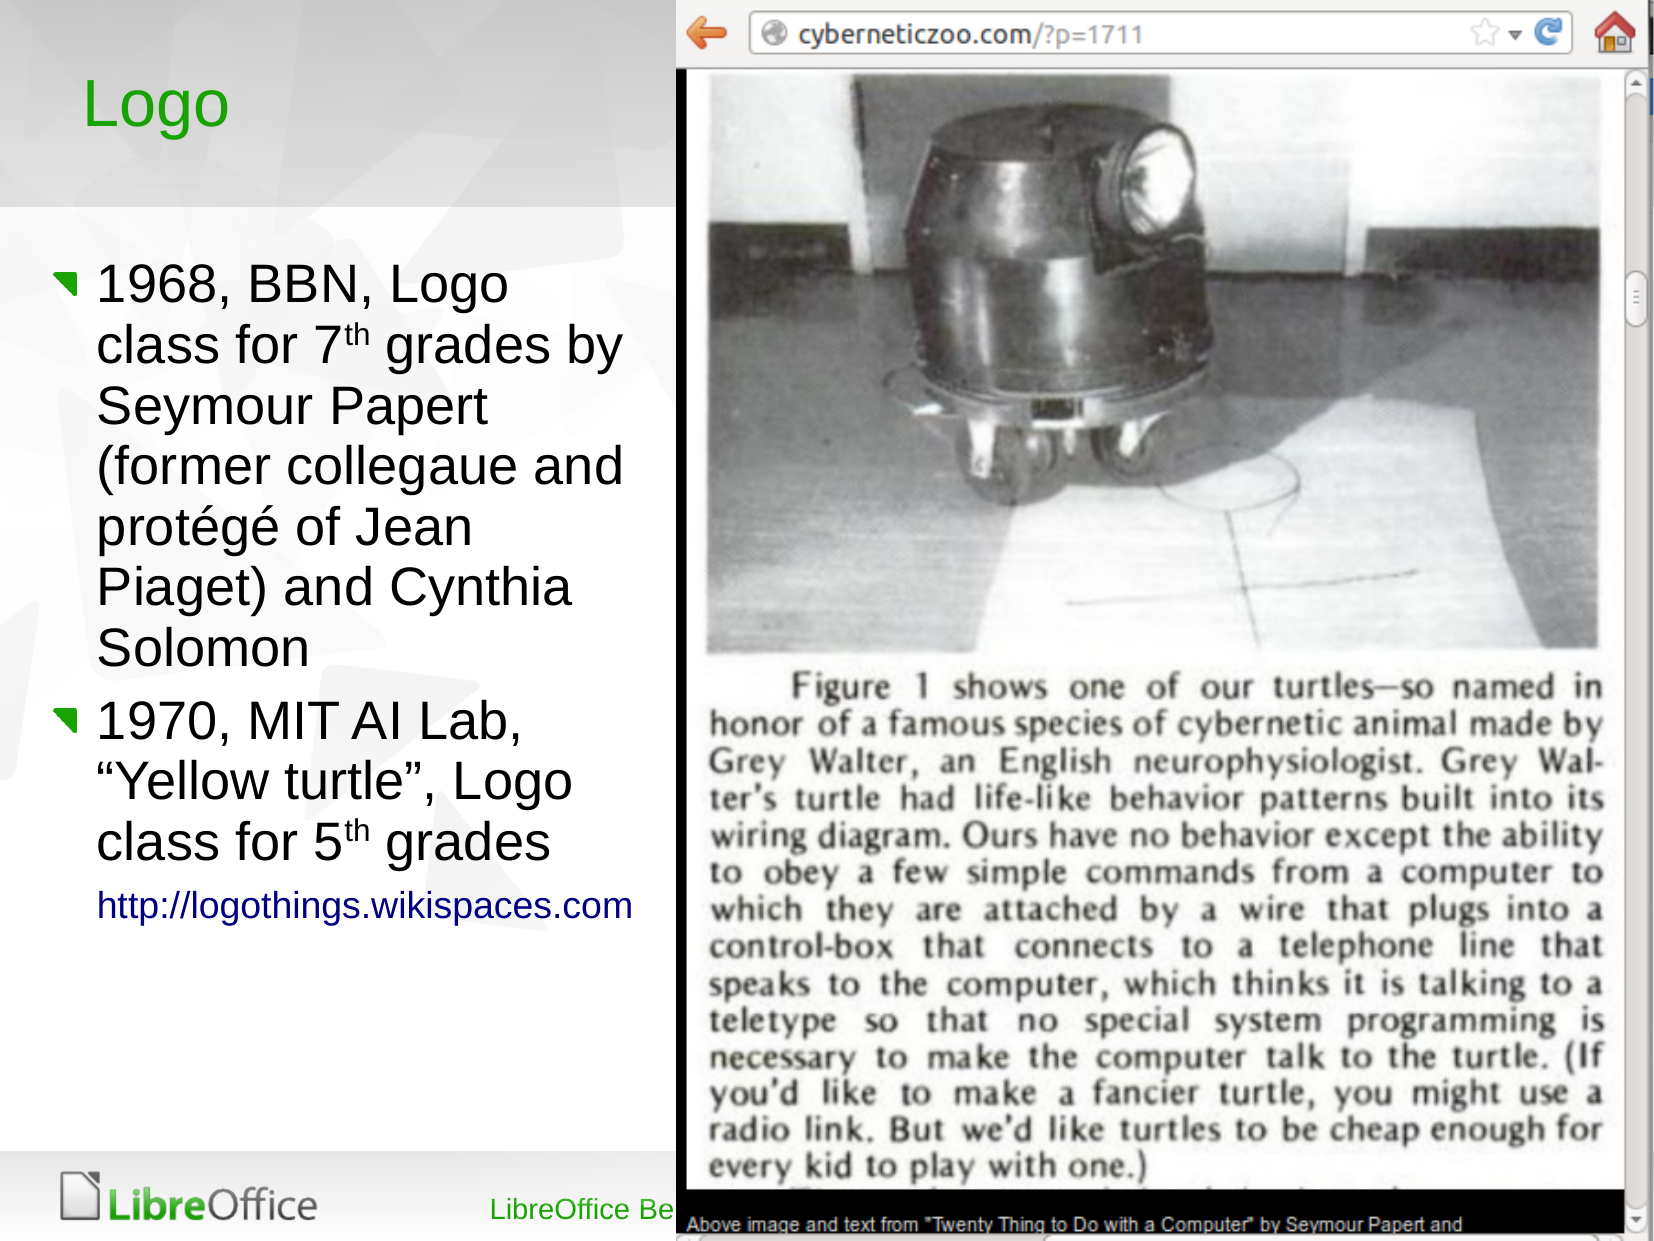

Logo
1968, BBN, Logo class for 7th grades by Seymour Papert (former collegaue and protégé of Jean Piaget) and Cynthia Solomon
1970, MIT AI Lab, “Yellow turtle”, Logo class for 5th grades
http://logothings.wikispaces.com
# a tail for the stability
9
LibreOffice Berlin 2012 Conference • LibreLogo – turtle vector graphics for everybody